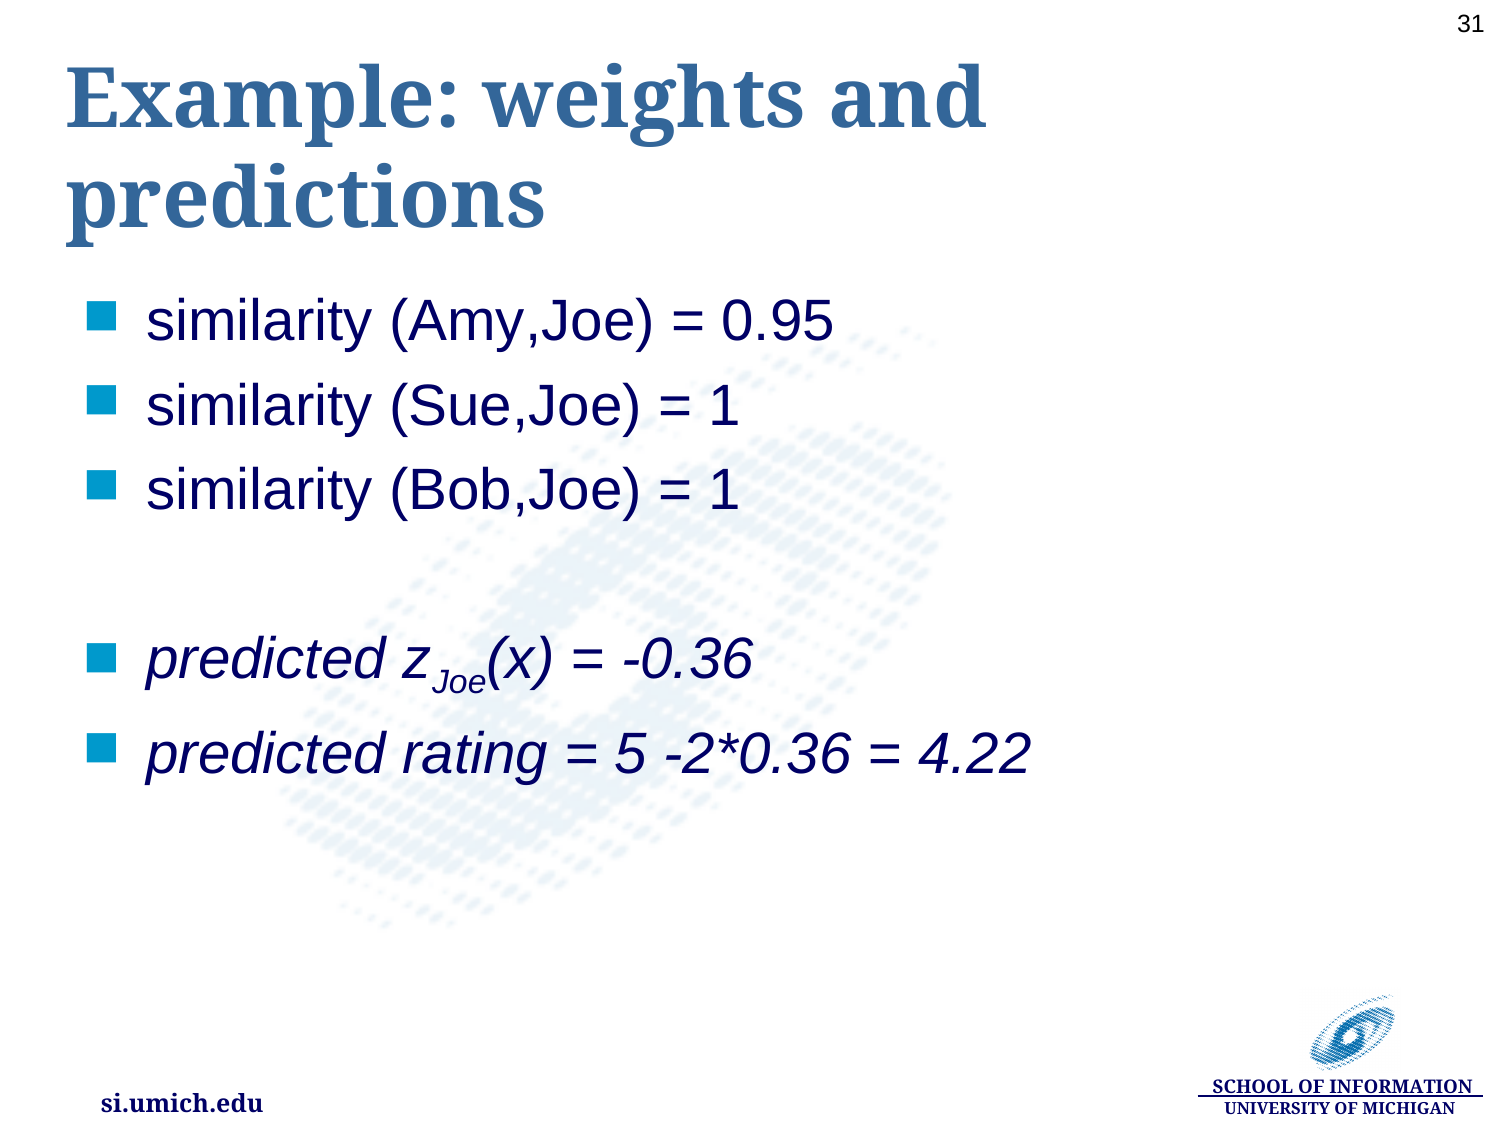

# Example: weights and predictions
similarity (Amy,Joe) = 0.95
similarity (Sue,Joe) = 1
similarity (Bob,Joe) = 1
predicted zJoe(x) = -0.36
predicted rating = 5 -2*0.36 = 4.22